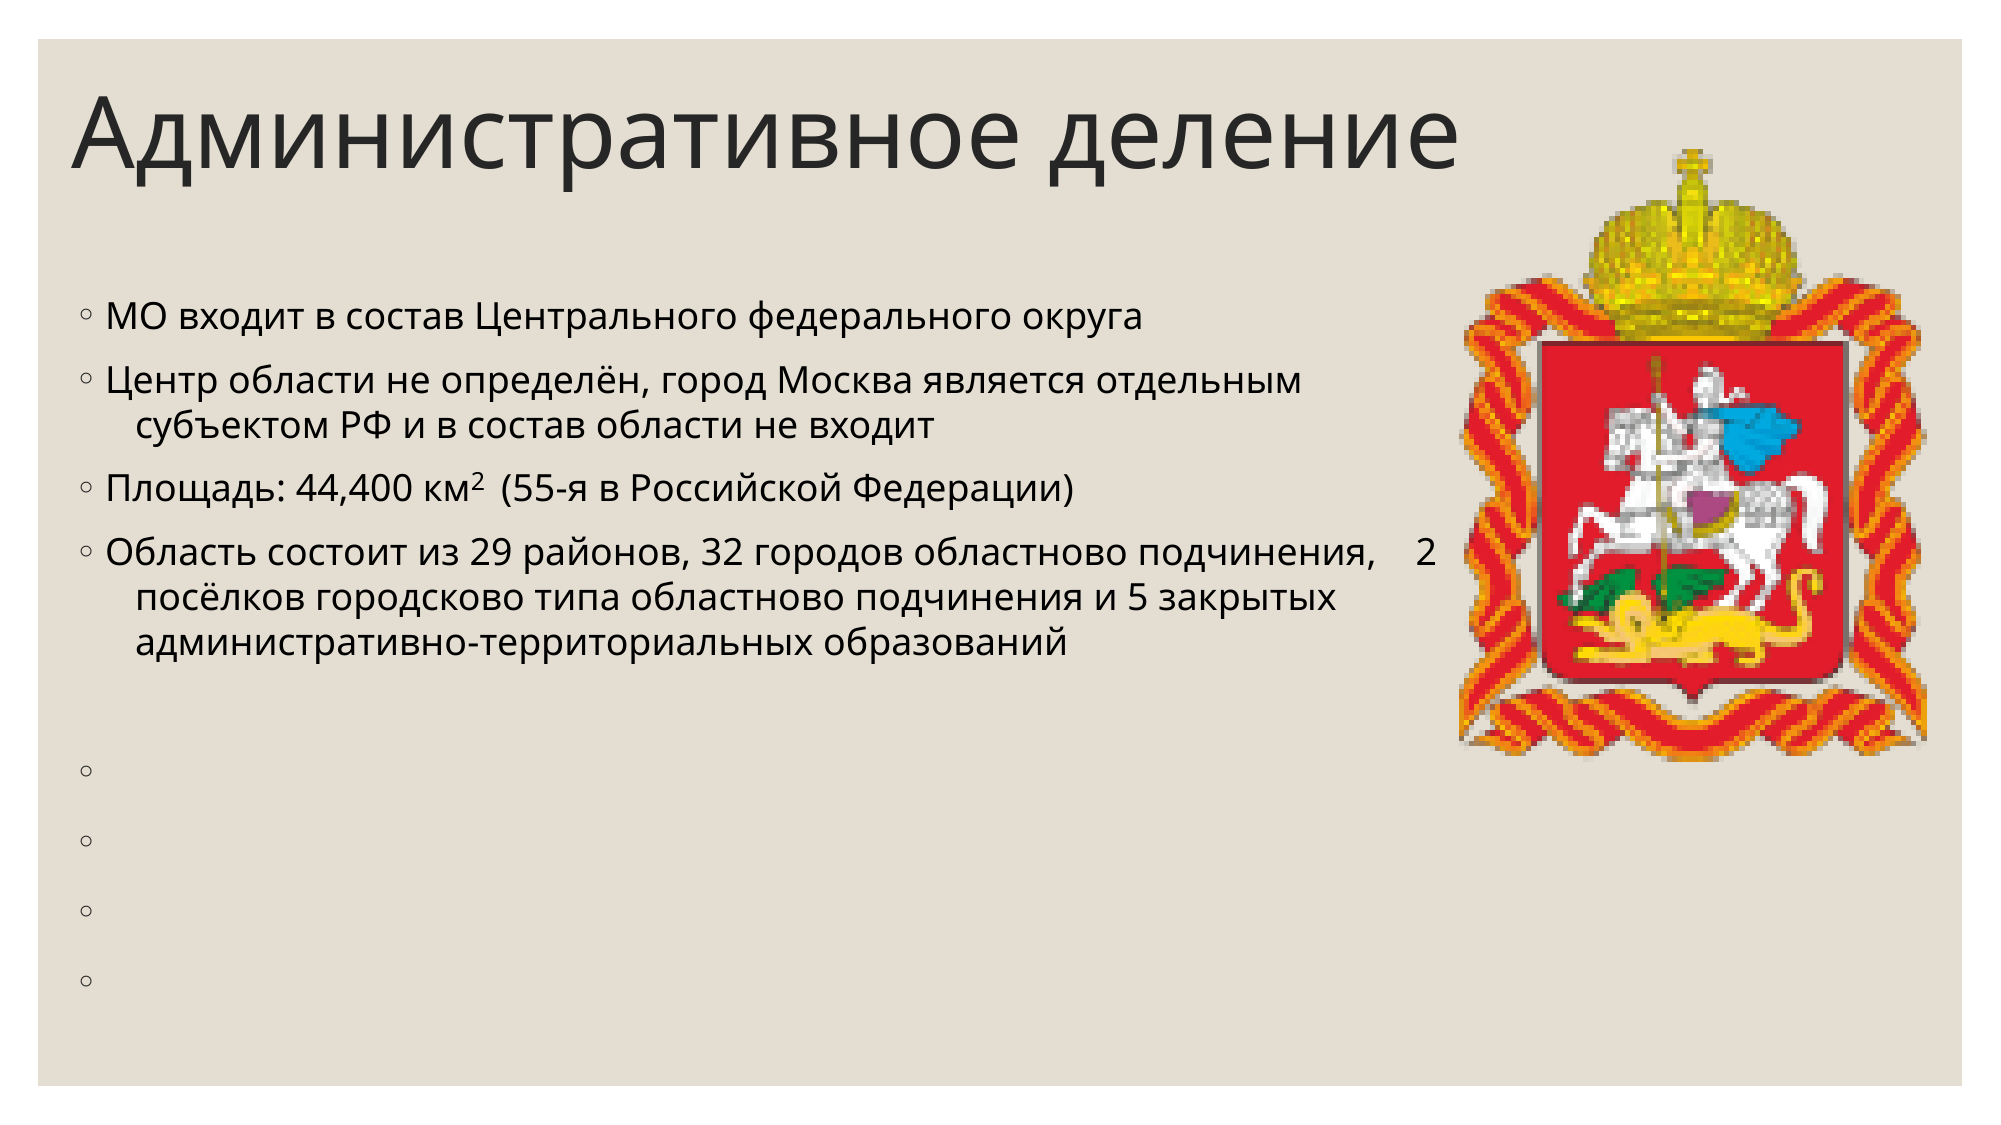

# Административное деление
МО входит в состав Центрального федерального округа
Центр области не определён, город Москва является отдельным субъектом РФ и в состав области не входит
Площадь: 44,400 км2 (55-я в Российской Федерации)
Область состоит из 29 районов, 32 городов областново подчинения, 2 посёлков городсково типа областново подчинения и 5 закрытых административно-территориальных образований